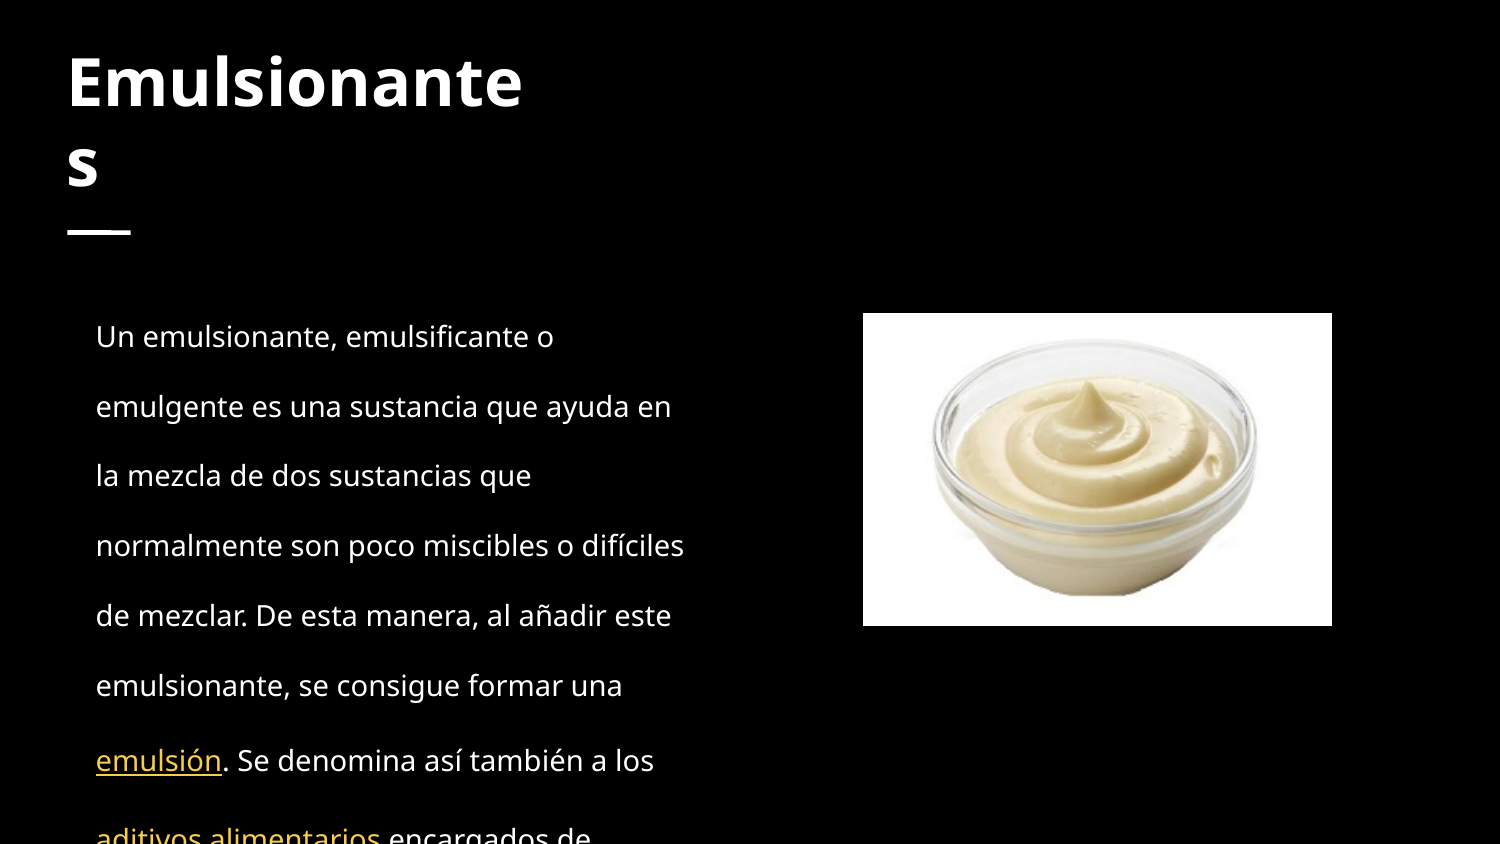

# Emulsionantes
Un emulsionante, emulsificante o emulgente es una sustancia que ayuda en la mezcla de dos sustancias que normalmente son poco miscibles o difíciles de mezclar. De esta manera, al añadir este emulsionante, se consigue formar una emulsión. Se denomina así también a los aditivos alimentarios encargados de facilitar el proceso de emulsión de los ingredientes